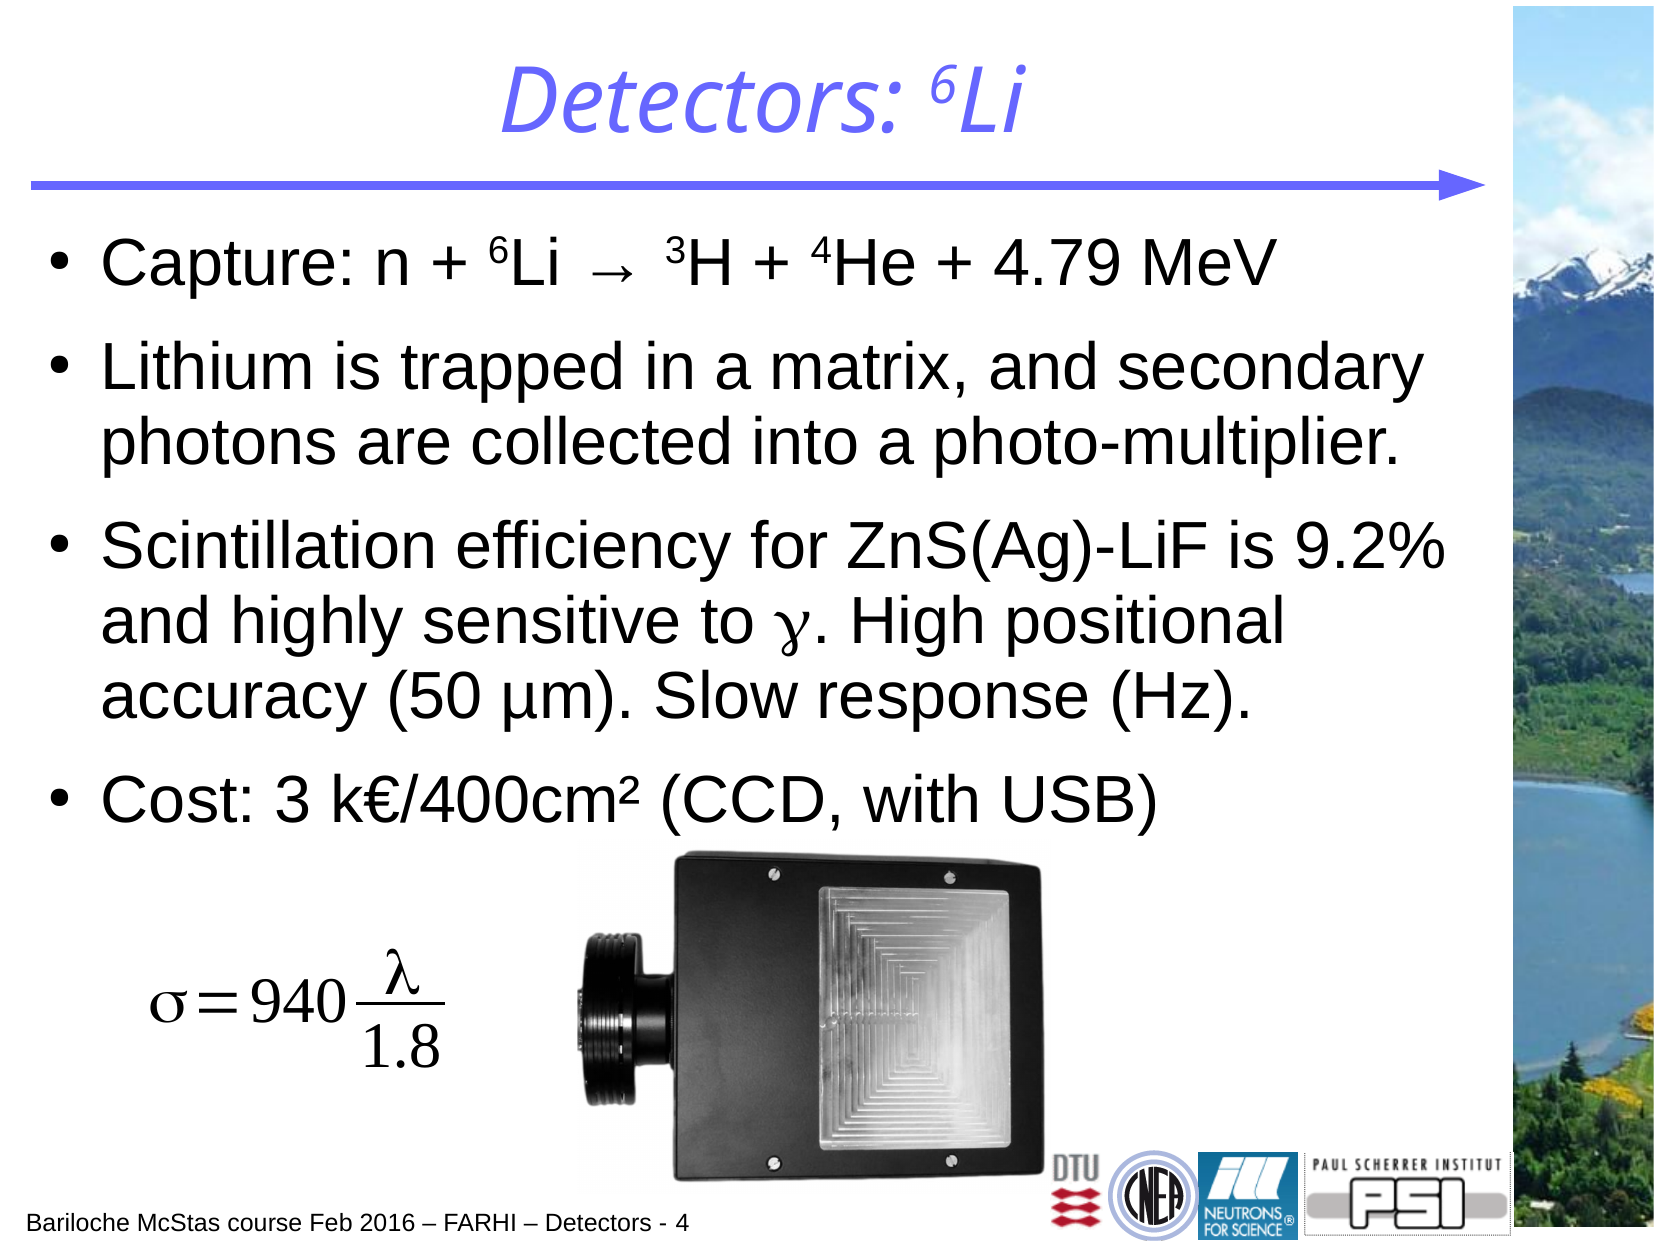

# Detectors: 6Li
Capture: n + 6Li → 3H + 4He + 4.79 MeV
Lithium is trapped in a matrix, and secondary photons are collected into a photo-multiplier.
Scintillation efficiency for ZnS(Ag)-LiF is 9.2% and highly sensitive to g. High positional accuracy (50 µm). Slow response (Hz).
Cost: 3 k€/400cm² (CCD, with USB)